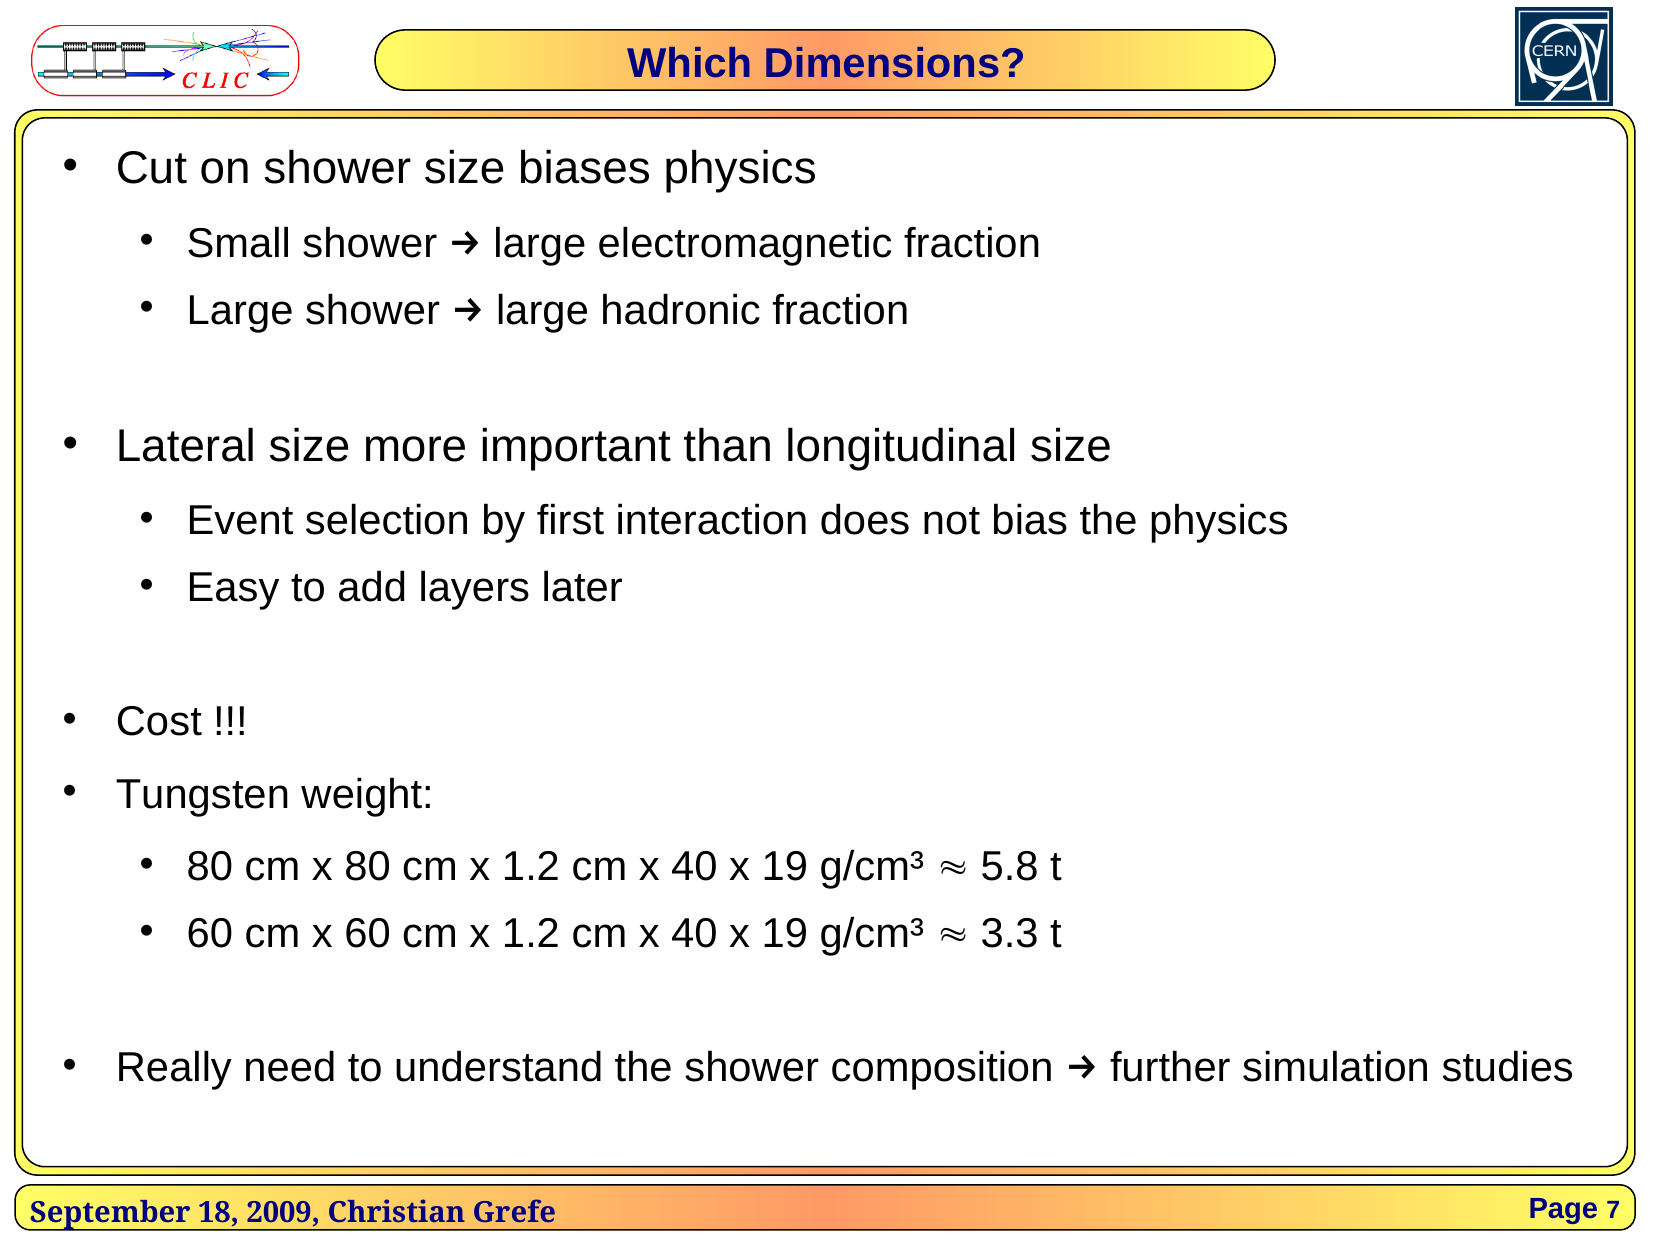

# Which Dimensions?
Cut on shower size biases physics
Small shower → large electromagnetic fraction
Large shower → large hadronic fraction
Lateral size more important than longitudinal size
Event selection by first interaction does not bias the physics
Easy to add layers later
Cost !!!
Tungsten weight:
80 cm x 80 cm x 1.2 cm x 40 x 19 g/cm³ ≈ 5.8 t
60 cm x 60 cm x 1.2 cm x 40 x 19 g/cm³ ≈ 3.3 t
Really need to understand the shower composition → further simulation studies